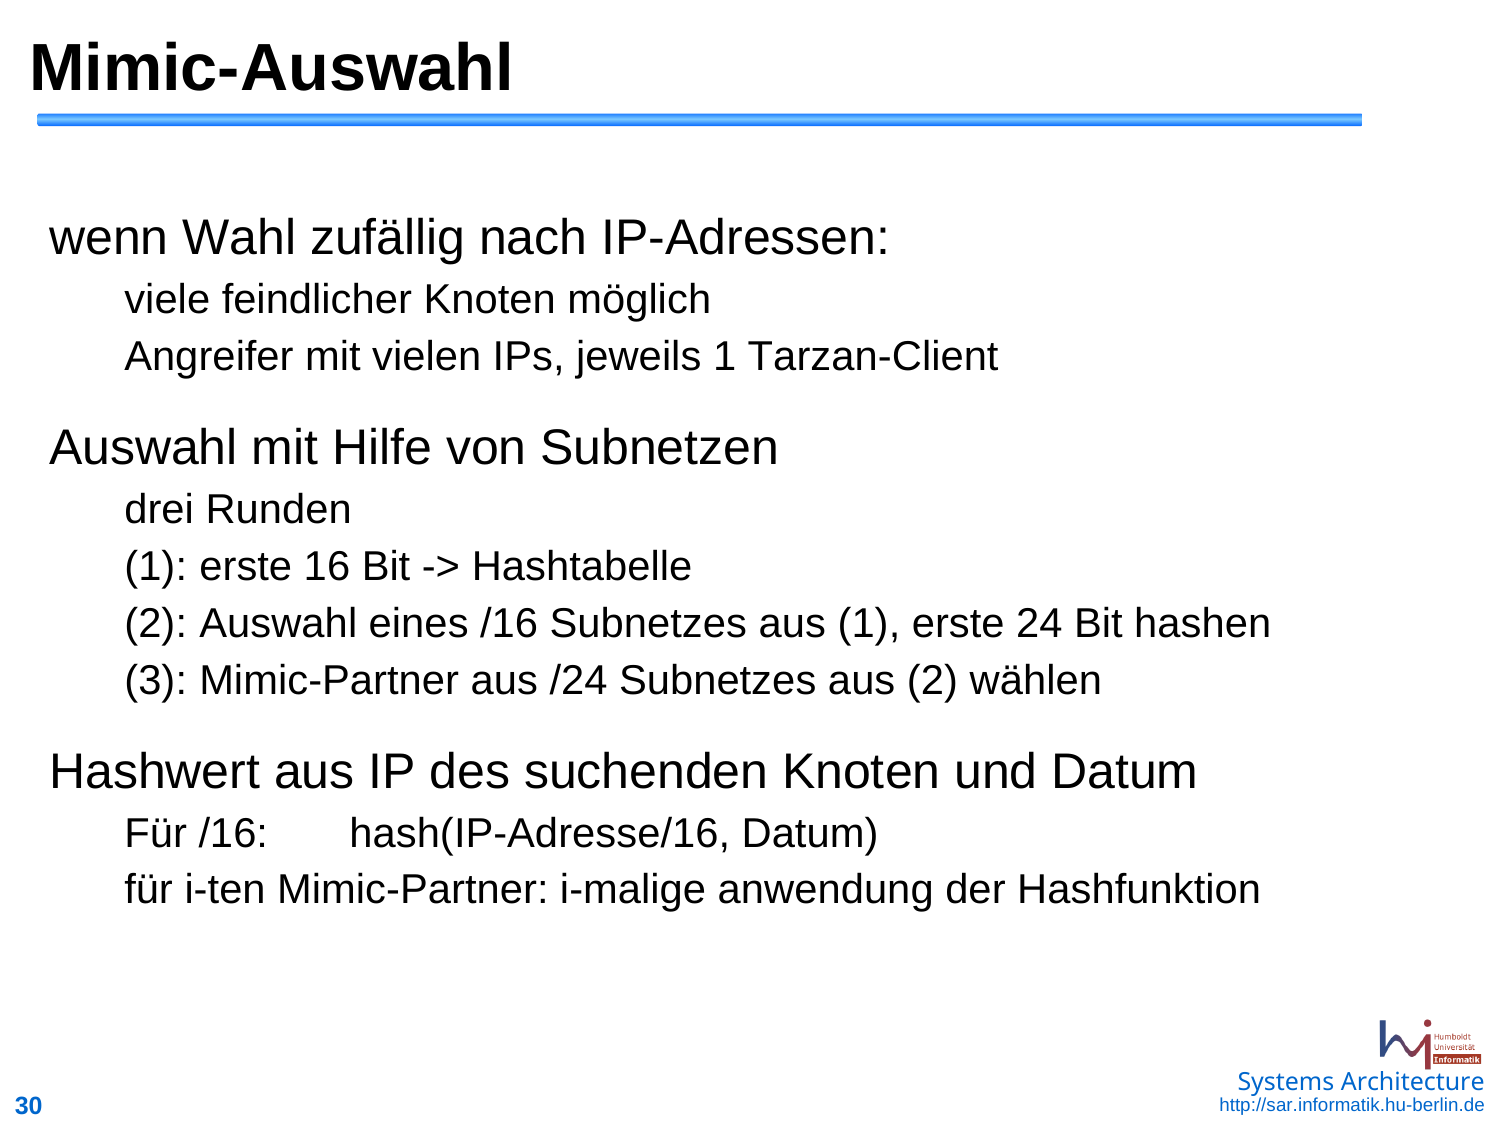

# Mimic-Auswahl
wenn Wahl zufällig nach IP-Adressen:
viele feindlicher Knoten möglich
Angreifer mit vielen IPs, jeweils 1 Tarzan-Client
Auswahl mit Hilfe von Subnetzen
drei Runden
(1):	erste 16 Bit -> Hashtabelle
(2):	Auswahl eines /16 Subnetzes aus (1), erste 24 Bit hashen
(3):	Mimic-Partner aus /24 Subnetzes aus (2) wählen
Hashwert aus IP des suchenden Knoten und Datum
Für /16:	hash(IP-Adresse/16, Datum)
für i-ten Mimic-Partner: i-malige anwendung der Hashfunktion